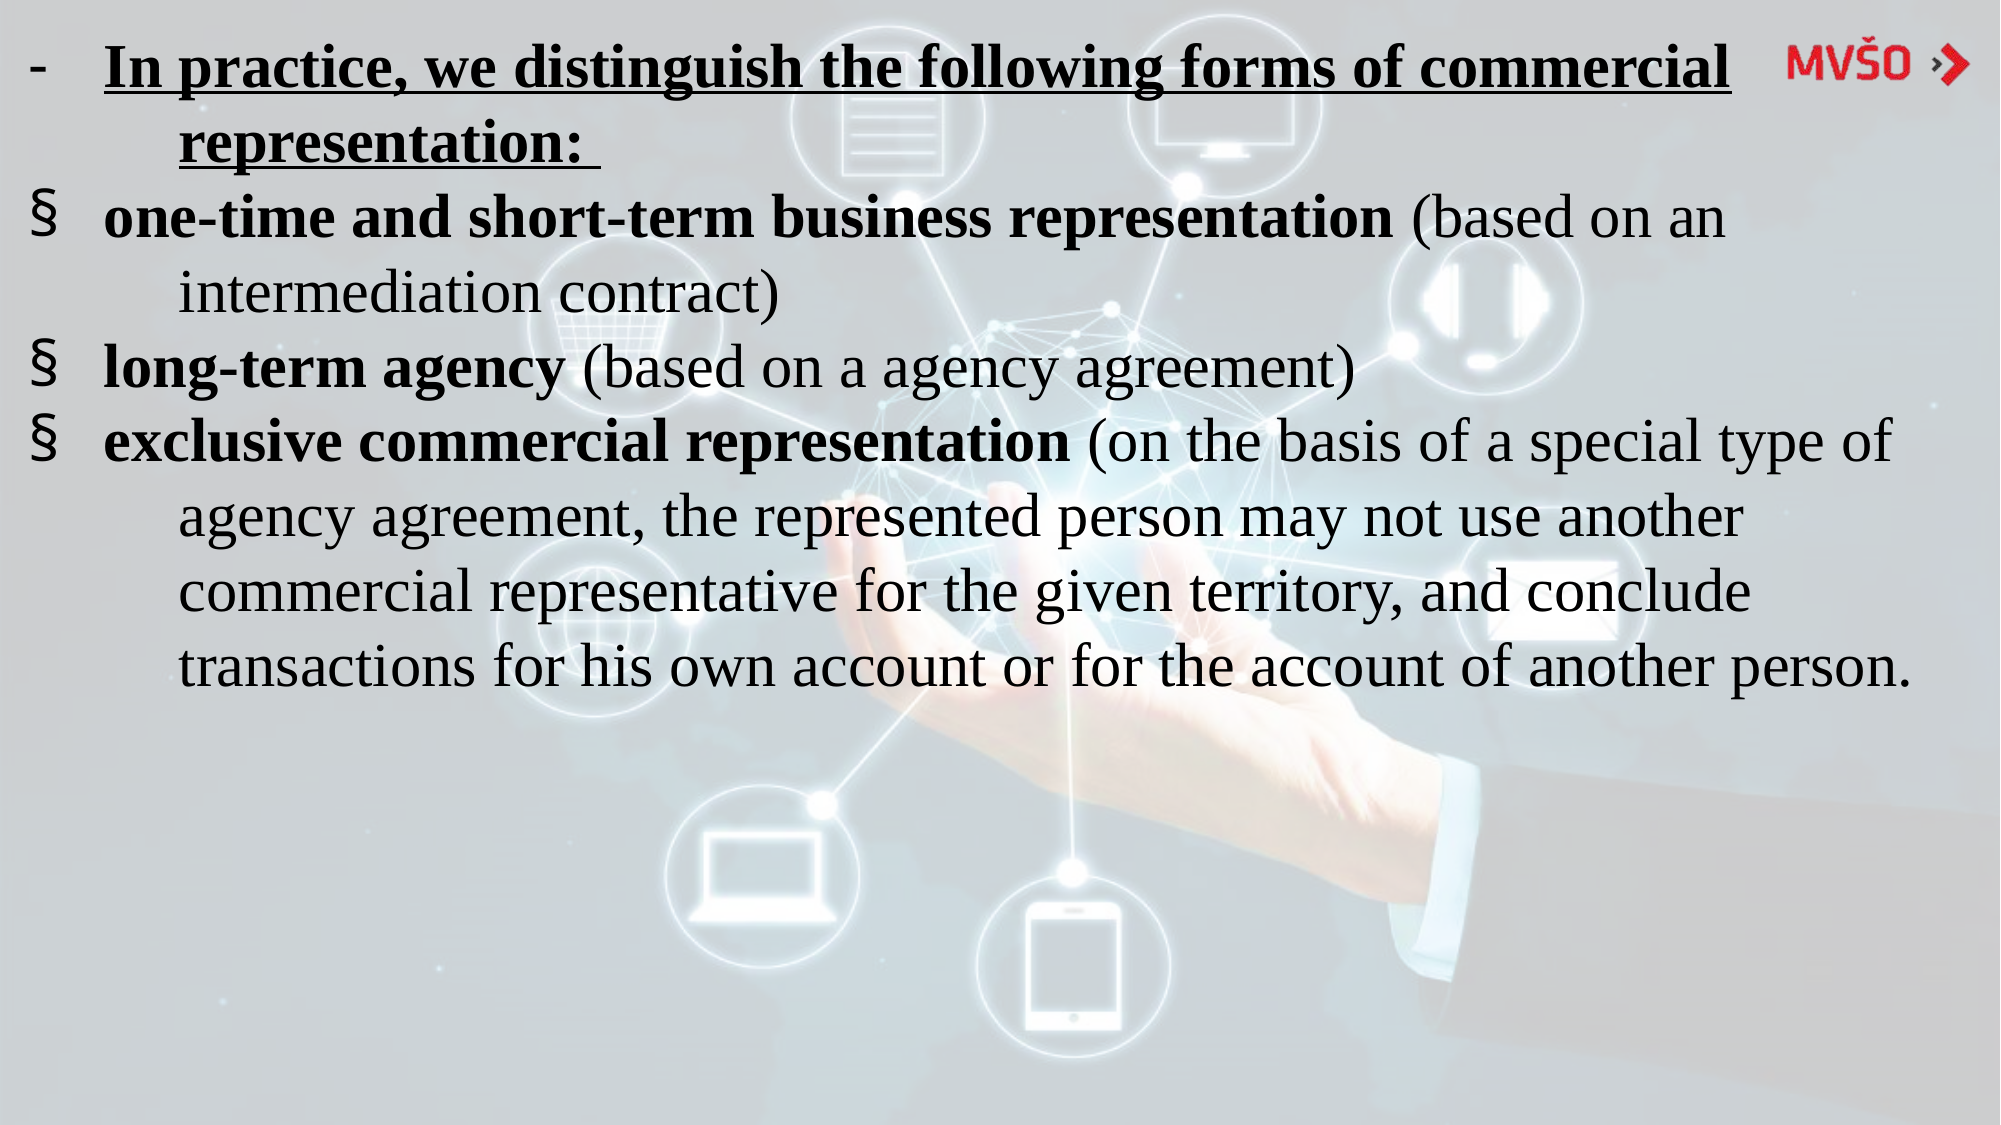

In practice, we distinguish the following forms of commercial representation:
one-time and short-term business representation (based on an intermediation contract)
long-term agency (based on a agency agreement)
exclusive commercial representation (on the basis of a special type of agency agreement, the represented person may not use another commercial representative for the given territory, and conclude transactions for his own account or for the account of another person.